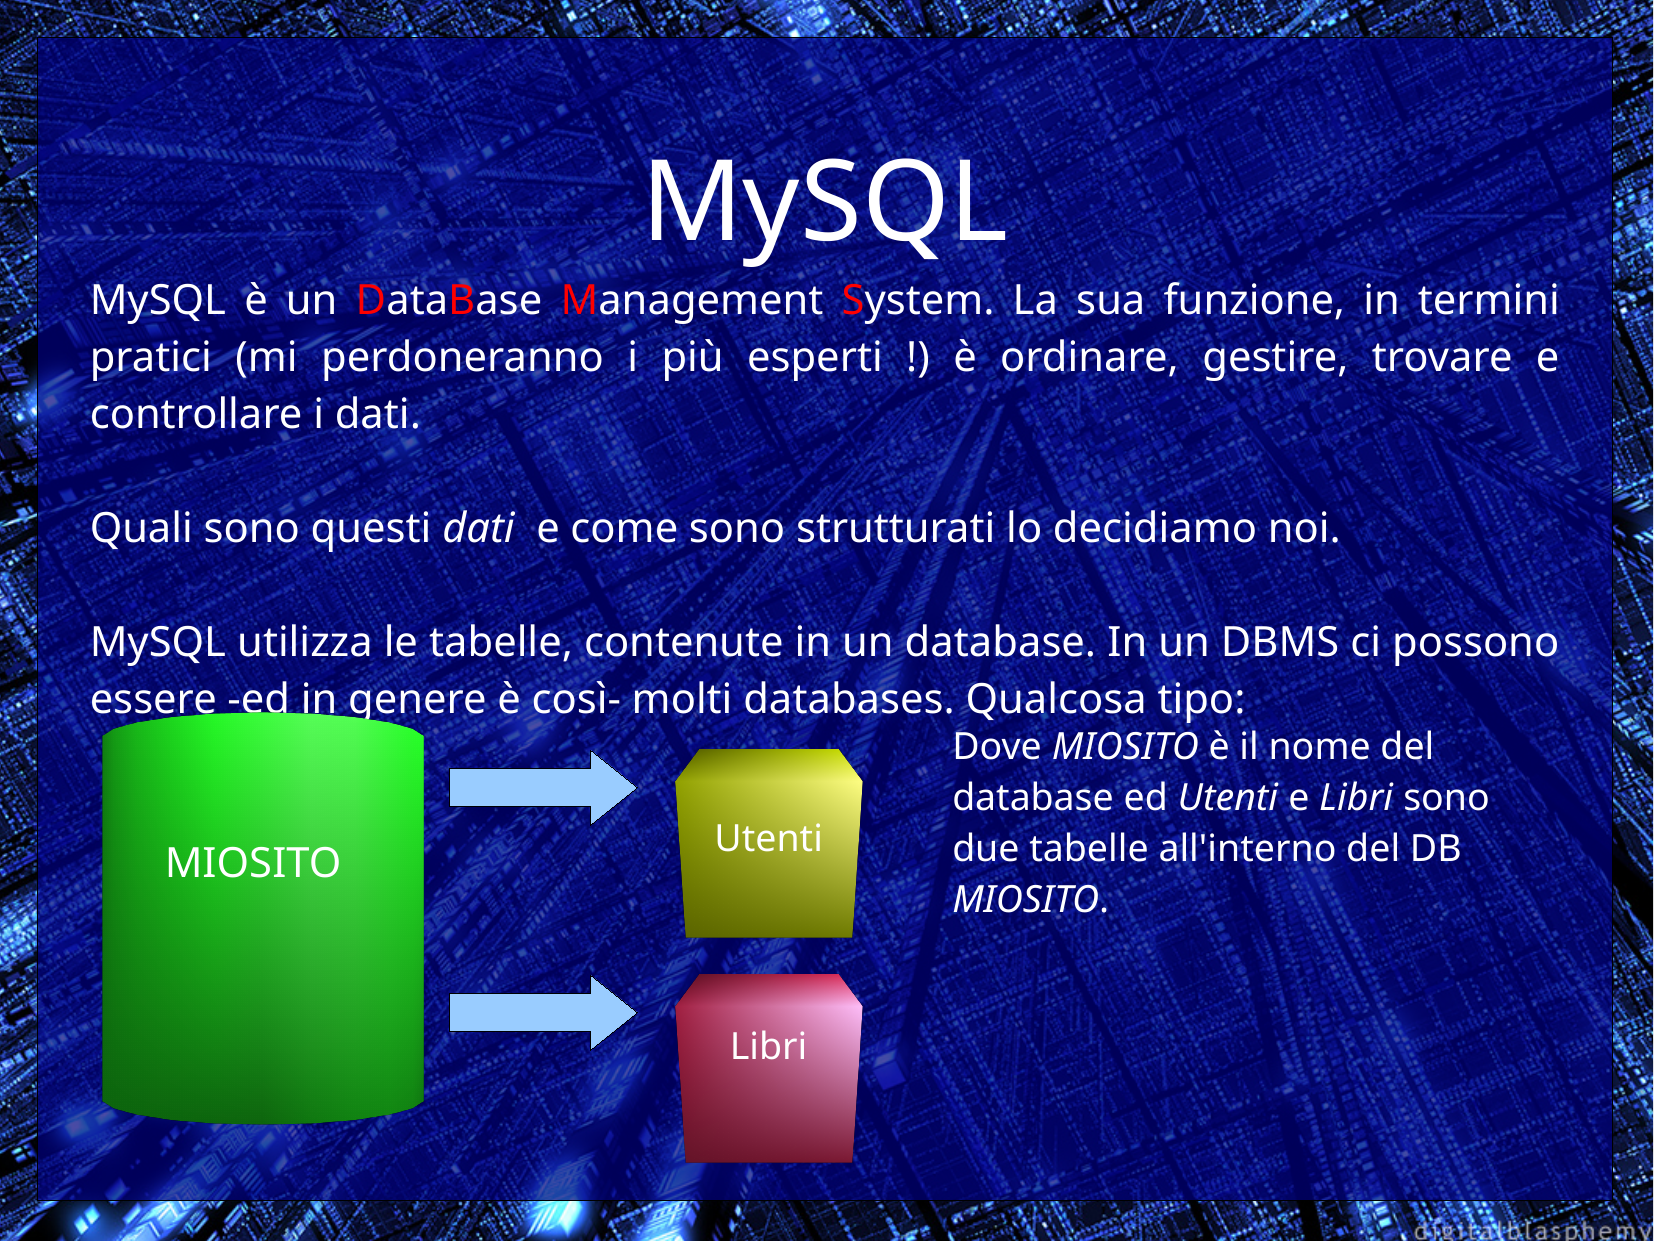

MySQL
MySQL è un DataBase Management System. La sua funzione, in termini pratici (mi perdoneranno i più esperti !) è ordinare, gestire, trovare e controllare i dati.
Quali sono questi dati e come sono strutturati lo decidiamo noi.
MySQL utilizza le tabelle, contenute in un database. In un DBMS ci possono essere -ed in genere è così- molti databases. Qualcosa tipo:
#
Dove MIOSITO è il nome del database ed Utenti e Libri sono due tabelle all'interno del DB MIOSITO.
Utenti
MIOSITO
Libri